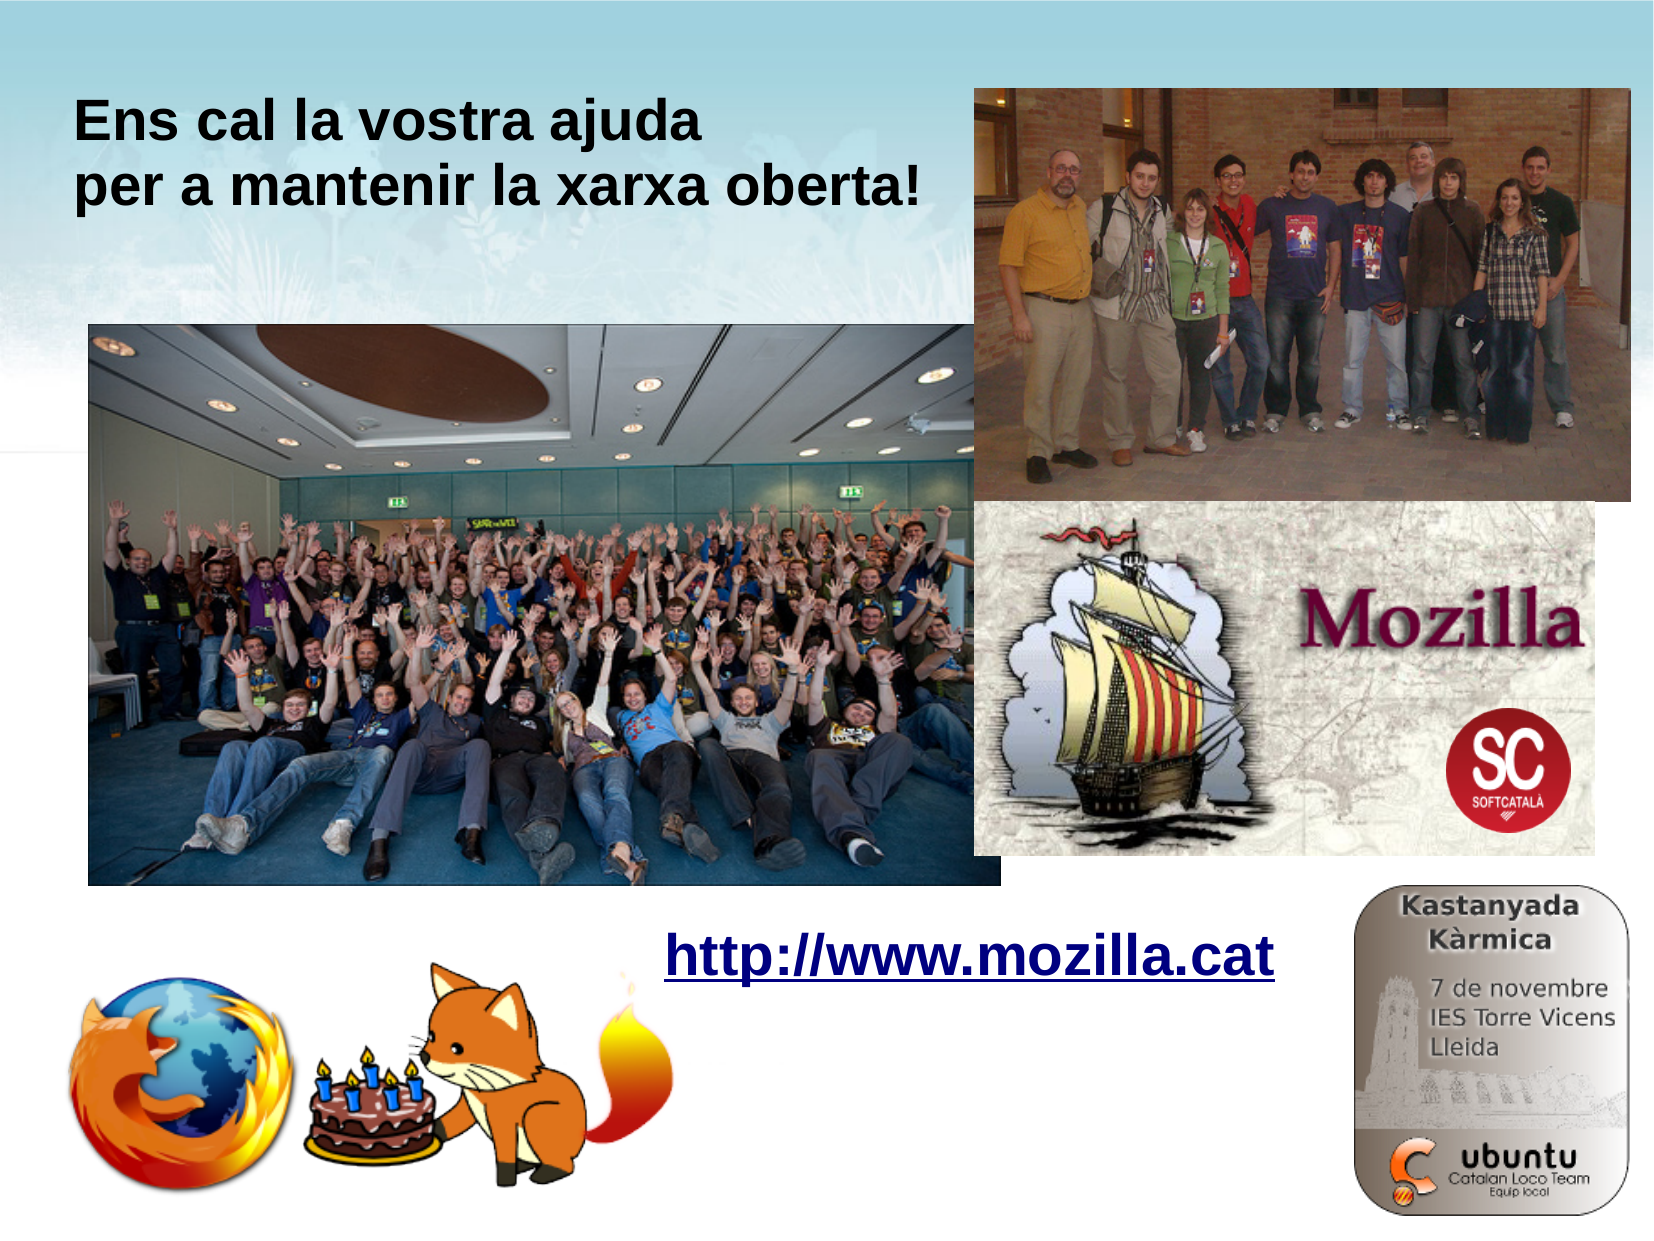

Ens cal la vostra ajuda
per a mantenir la xarxa oberta!
http://www.mozilla.cat